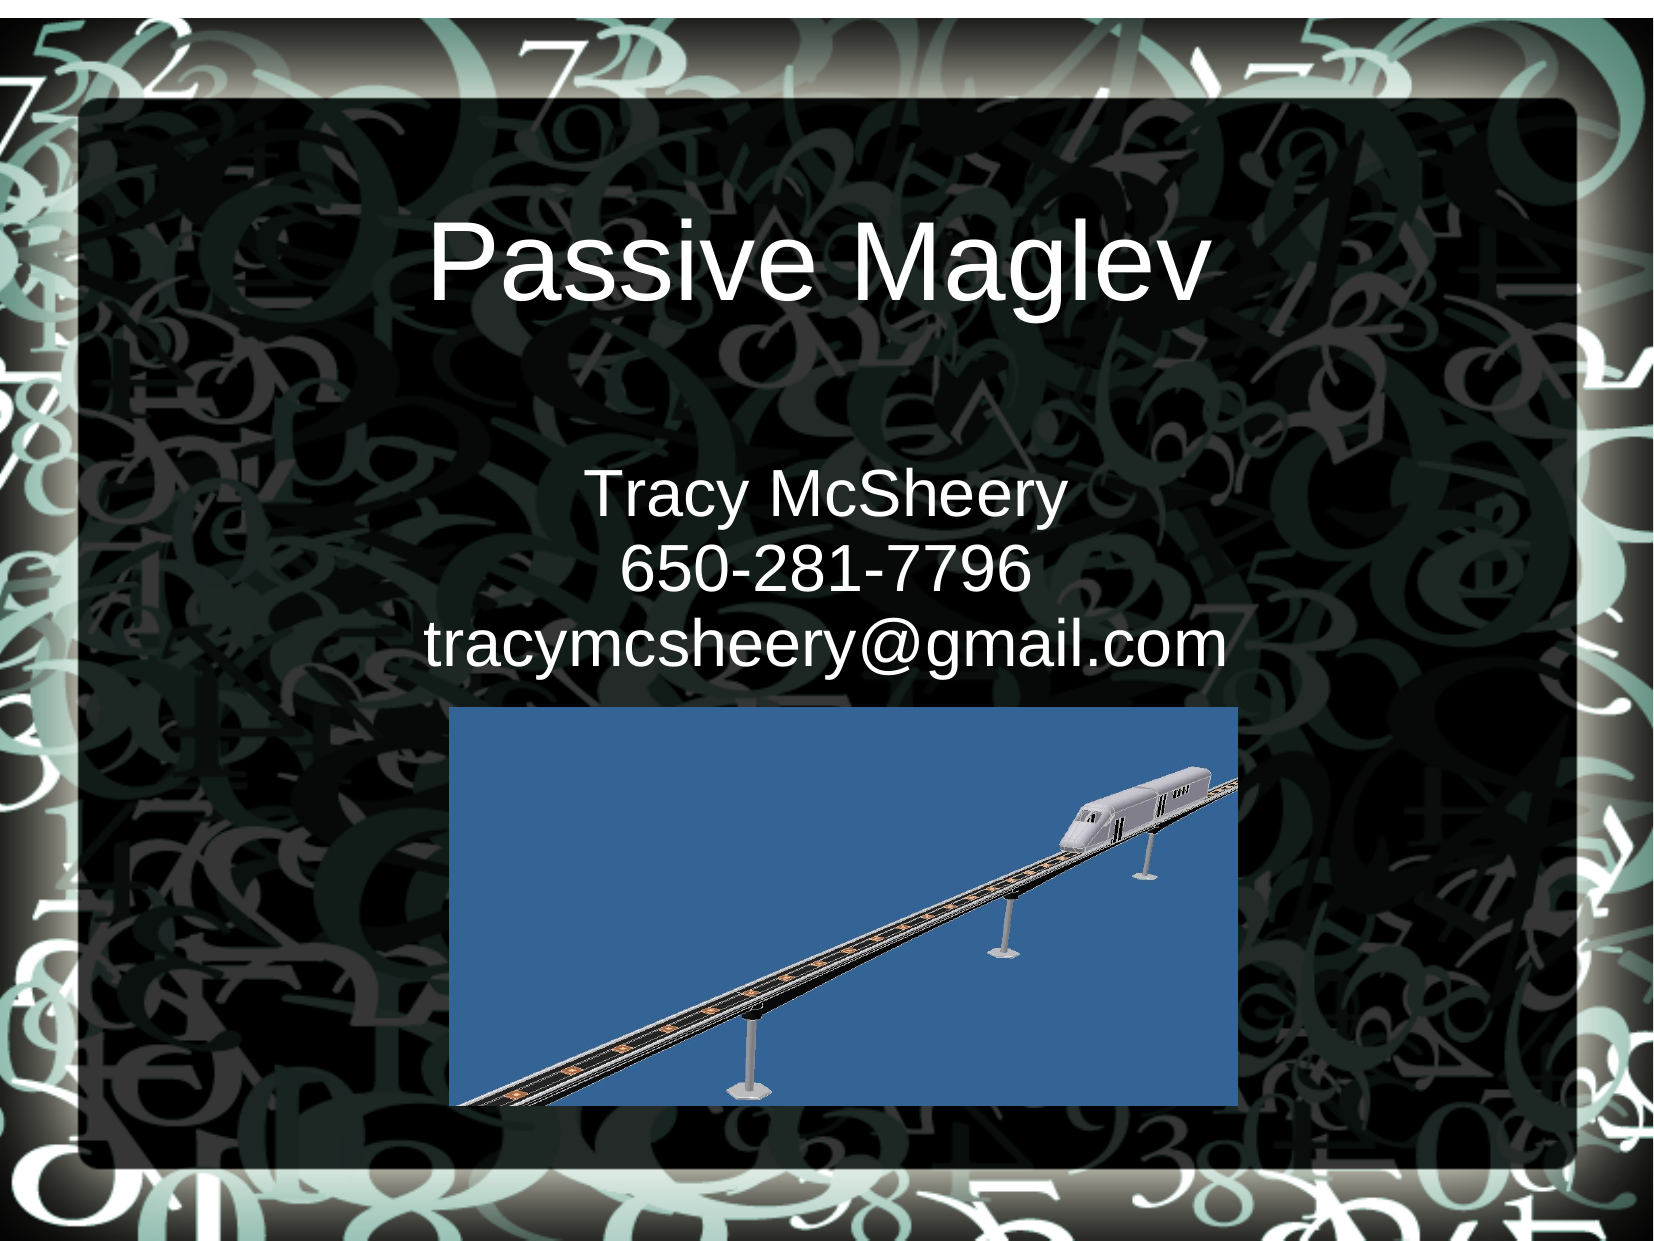

Tracy McSheery
650-281-7796
tracymcsheery@gmail.com
# Passive Maglev